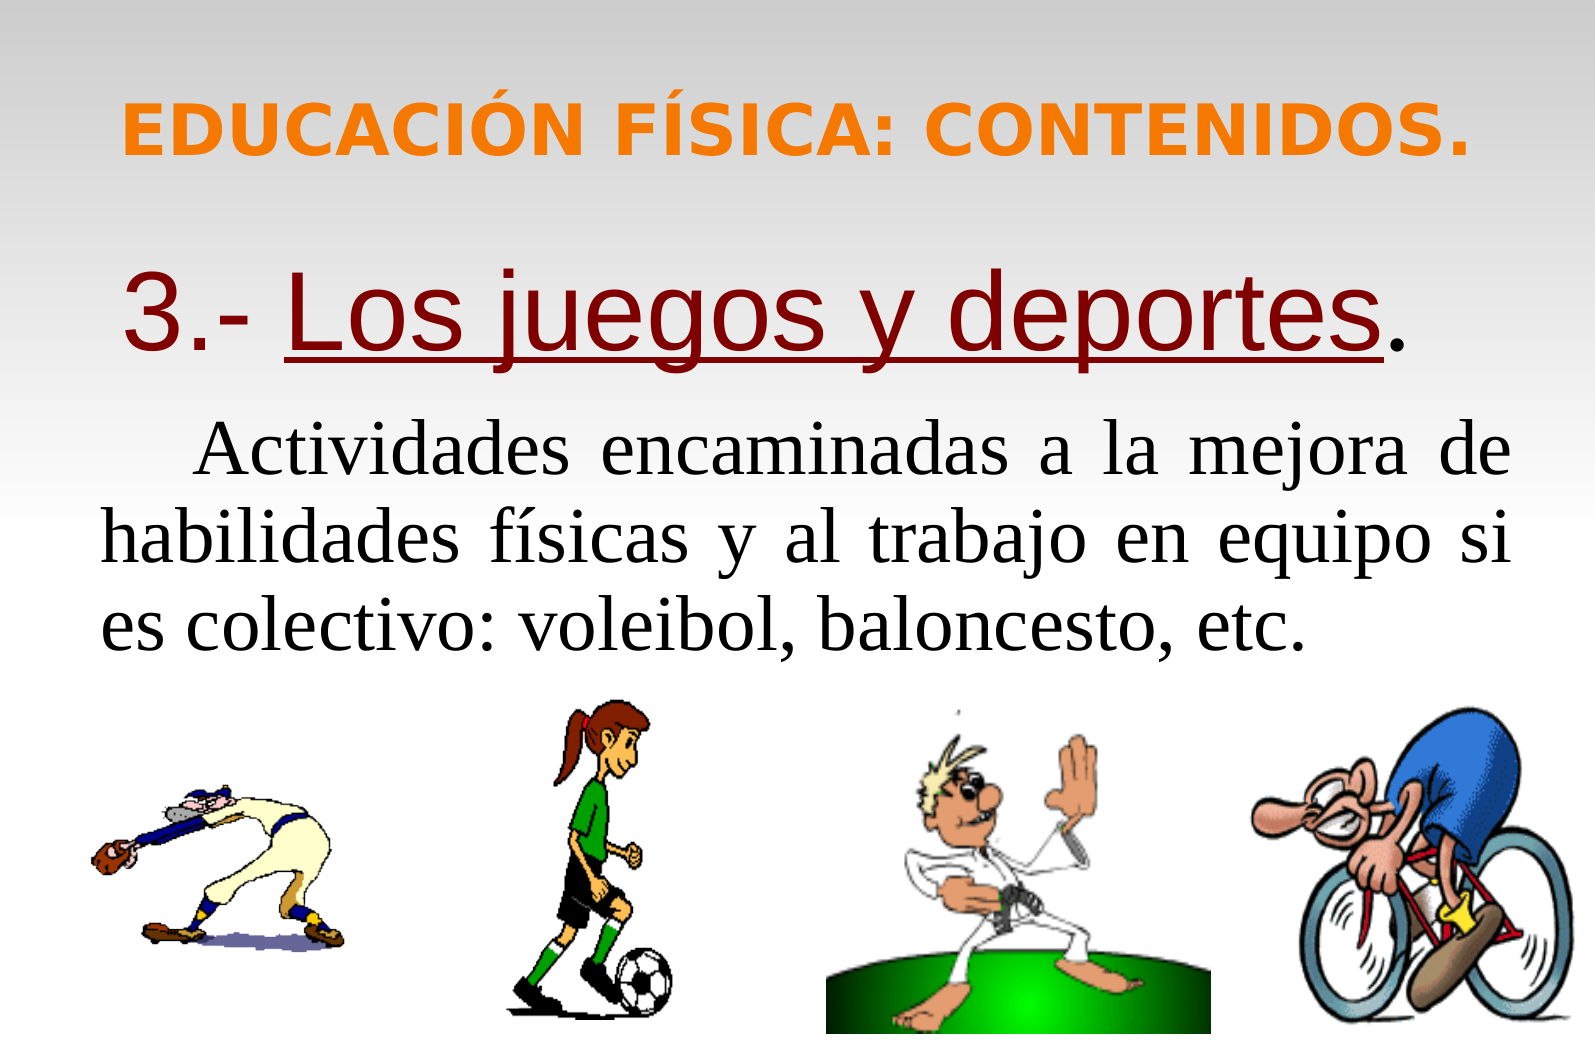

# EDUCACIÓN FÍSICA: CONTENIDOS.
3.- Los juegos y deportes.
 Actividades encaminadas a la mejora de habilidades físicas y al trabajo en equipo si es colectivo: voleibol, baloncesto, etc.